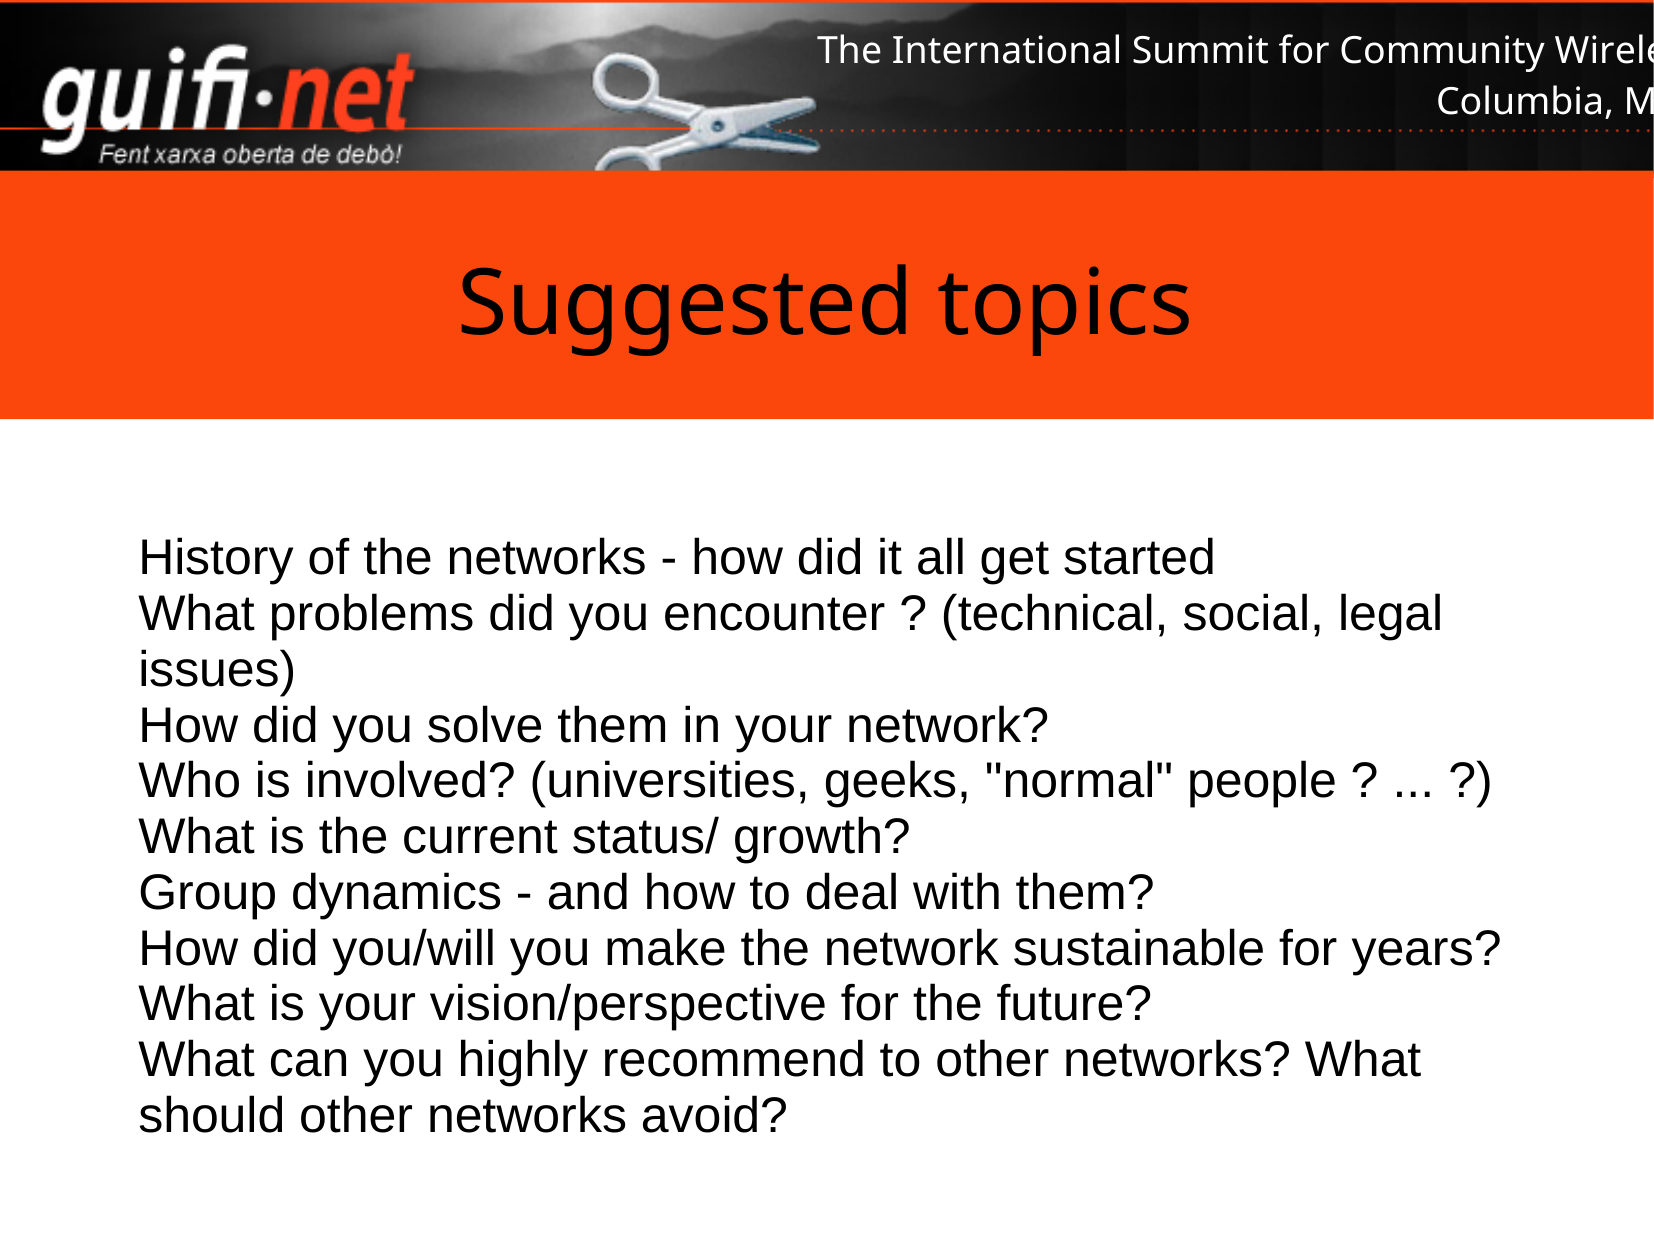

# Suggested topics
History of the networks - how did it all get started
What problems did you encounter ? (technical, social, legal issues)
How did you solve them in your network?
Who is involved? (universities, geeks, "normal" people ? ... ?)
What is the current status/ growth?
Group dynamics - and how to deal with them?
How did you/will you make the network sustainable for years?
What is your vision/perspective for the future?
What can you highly recommend to other networks? What should other networks avoid?